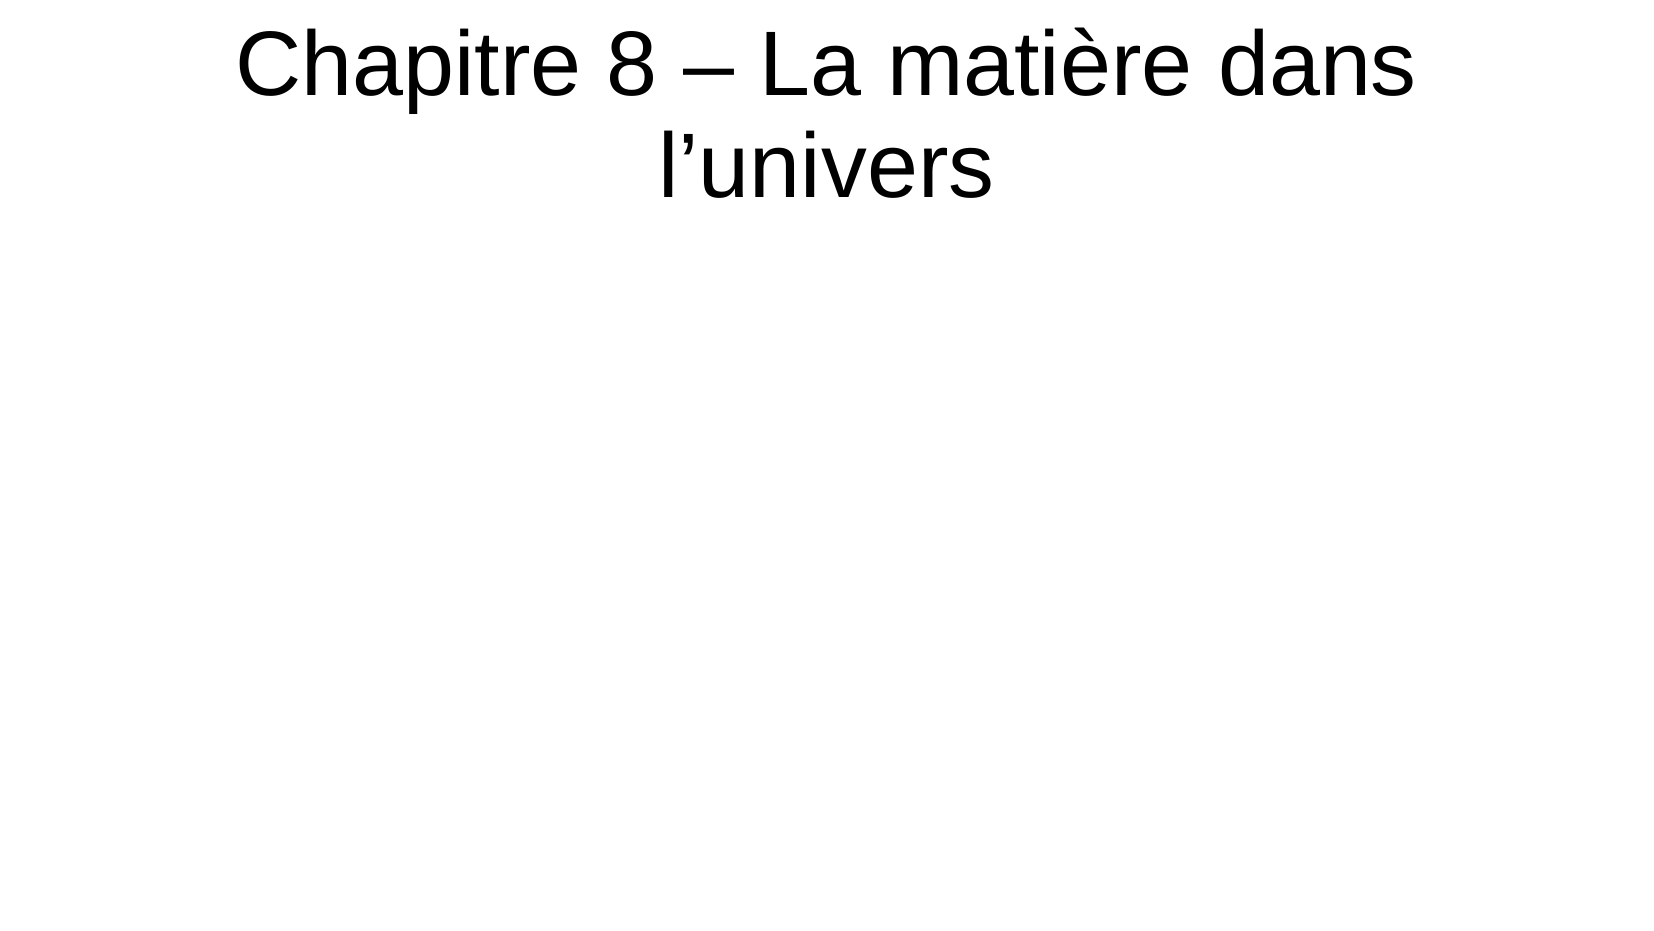

# Chapitre 8 – La matière dans l’univers